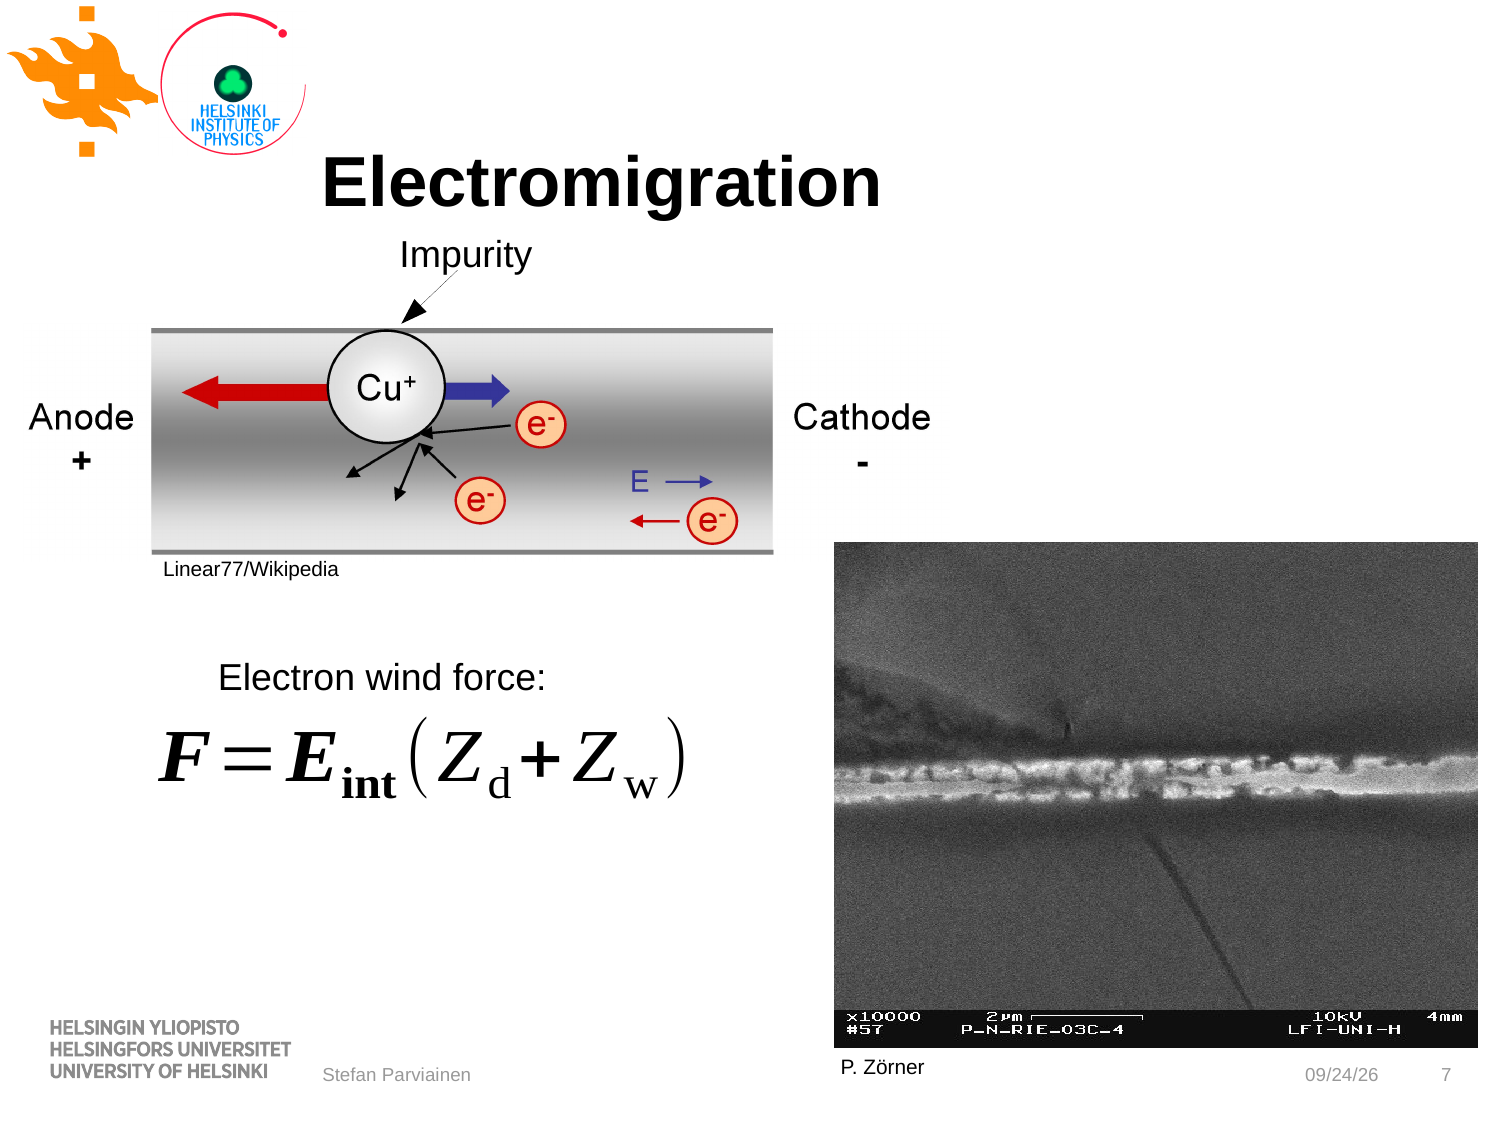

# Electromigration
Impurity
Linear77/Wikipedia
Electron wind force:
P. Zörner
Stefan Parviainen
7